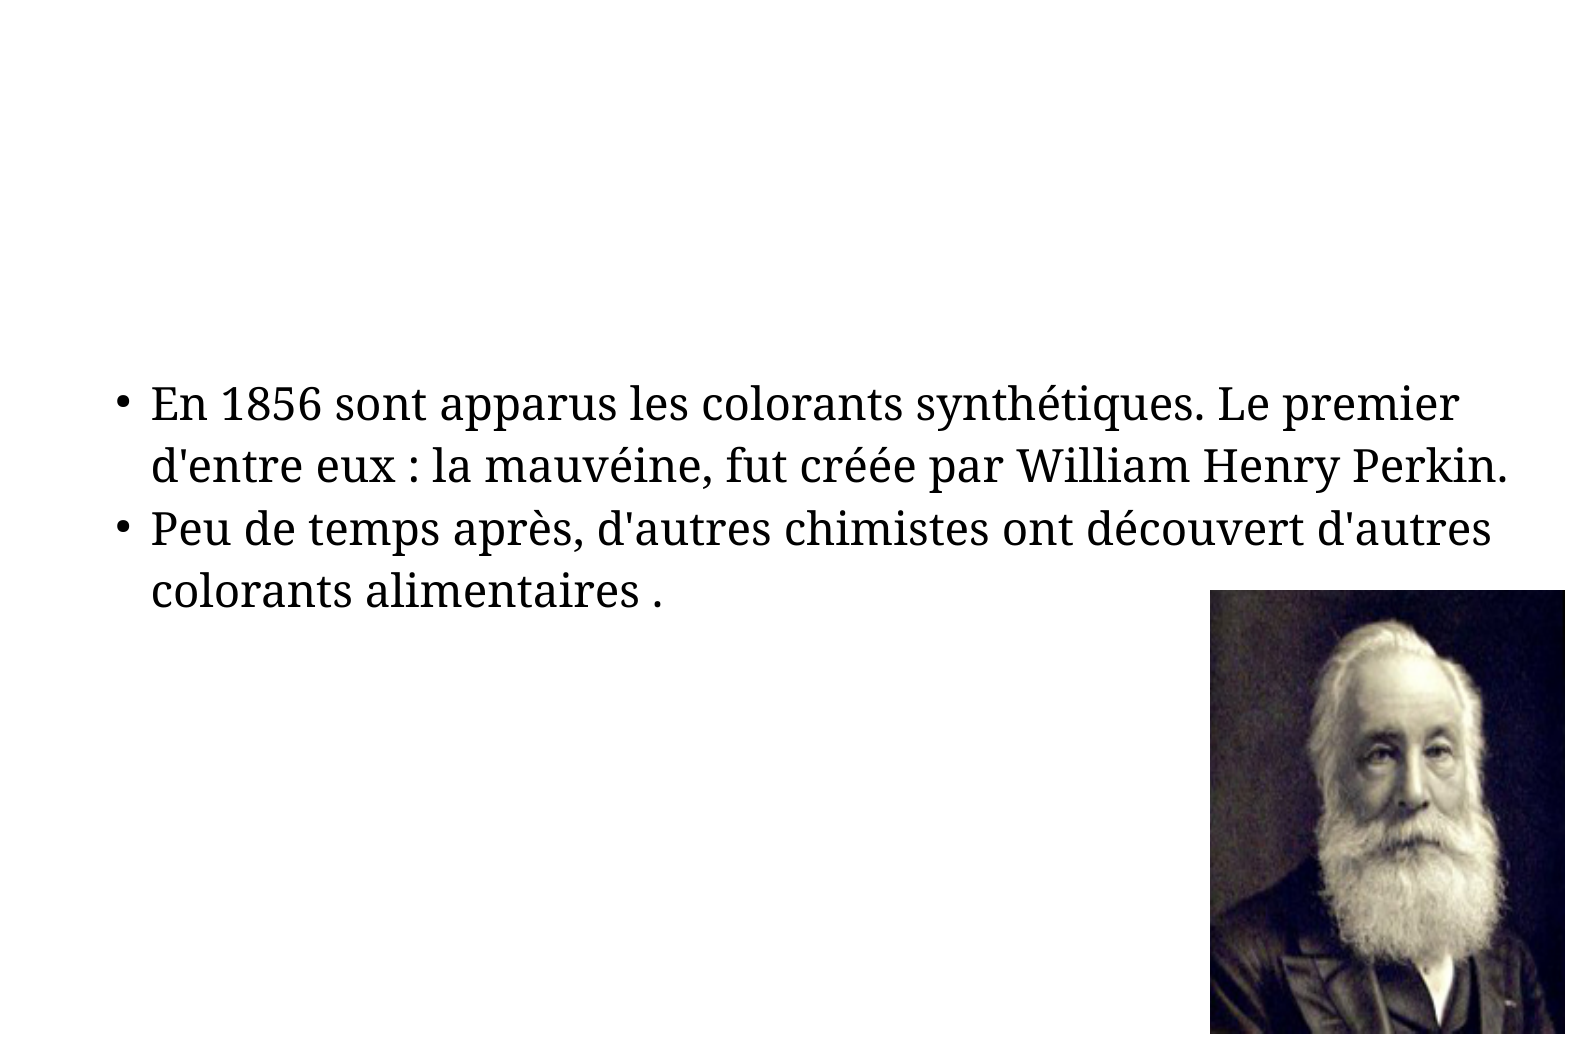

# En 1856 sont apparus les colorants synthétiques. Le premier d'entre eux : la mauvéine, fut créée par William Henry Perkin.
Peu de temps après, d'autres chimistes ont découvert d'autres colorants alimentaires .